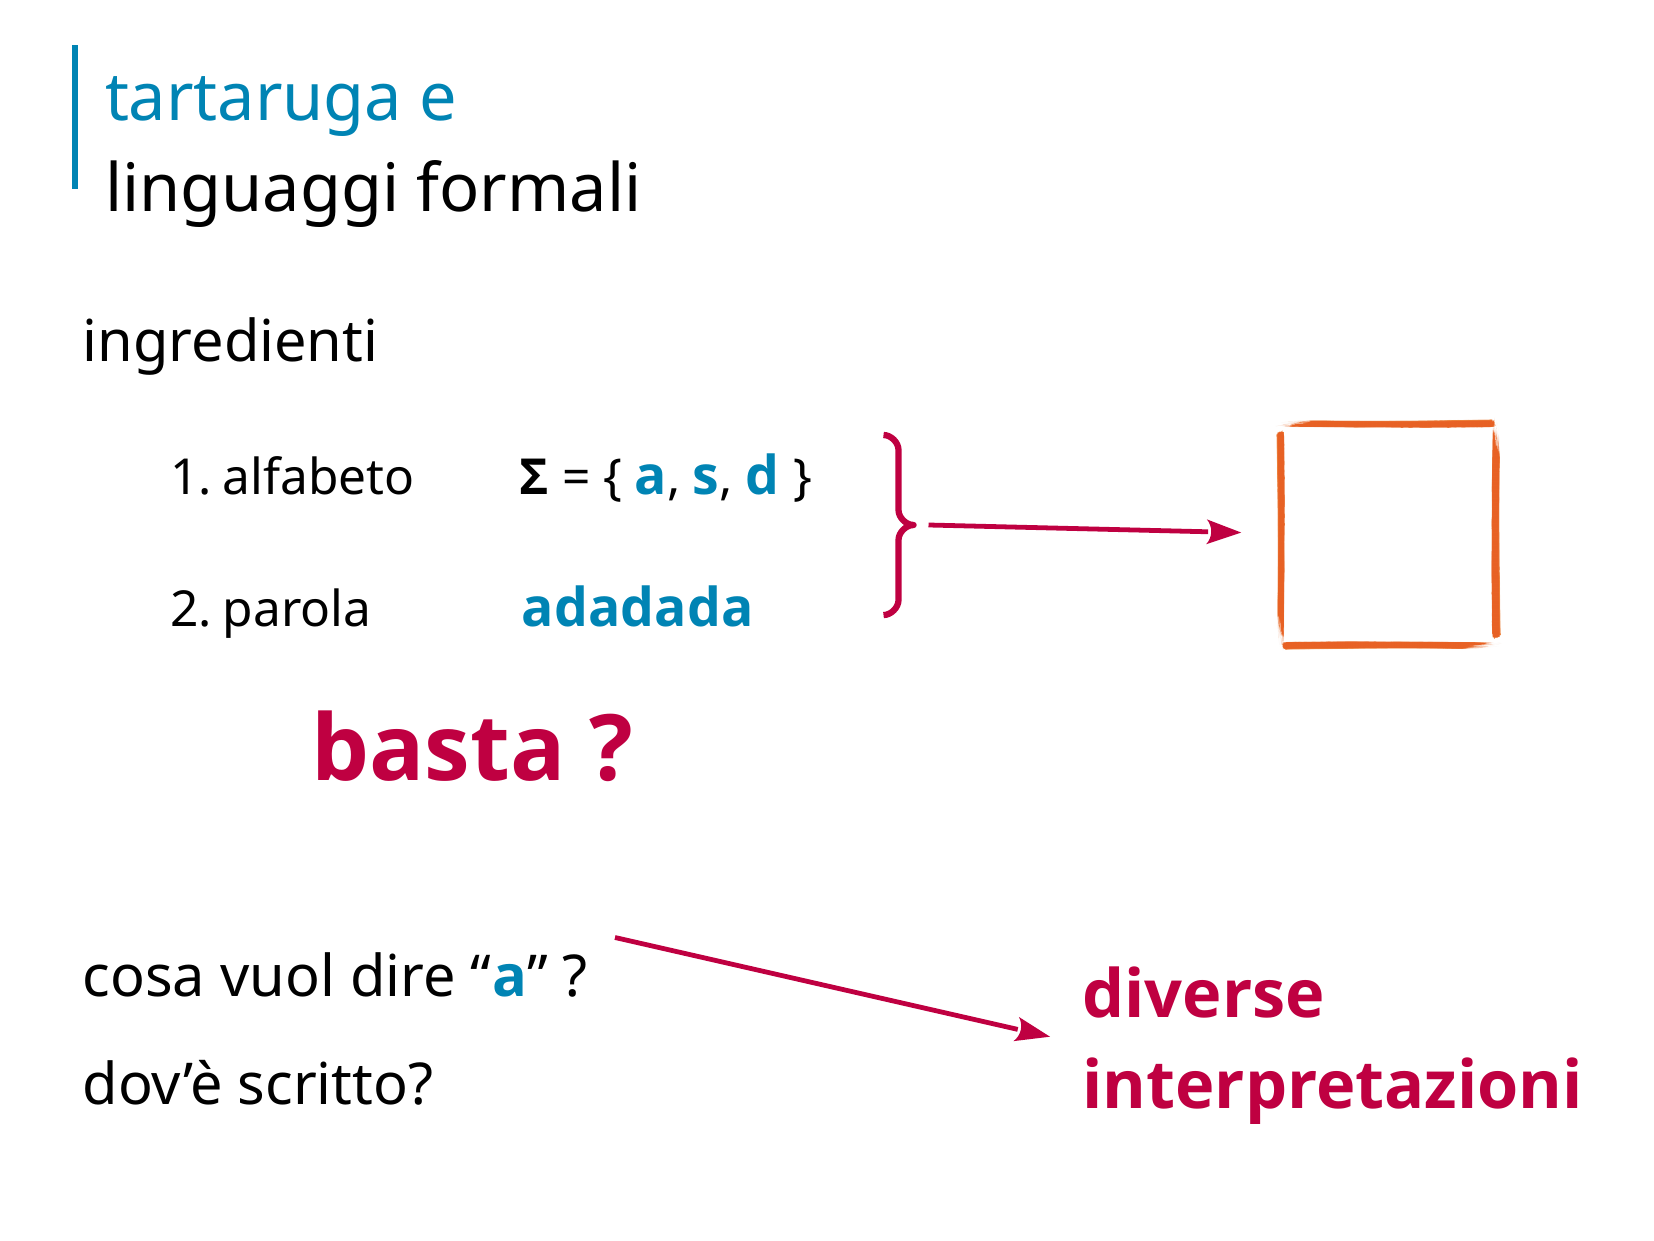

# tartaruga e linguaggi formali
ingredienti
alfabeto	Σ = { a, s, d }
parola	adadada
cosa vuol dire “a” ?
dov’è scritto?
basta ?
diverse
interpretazioni